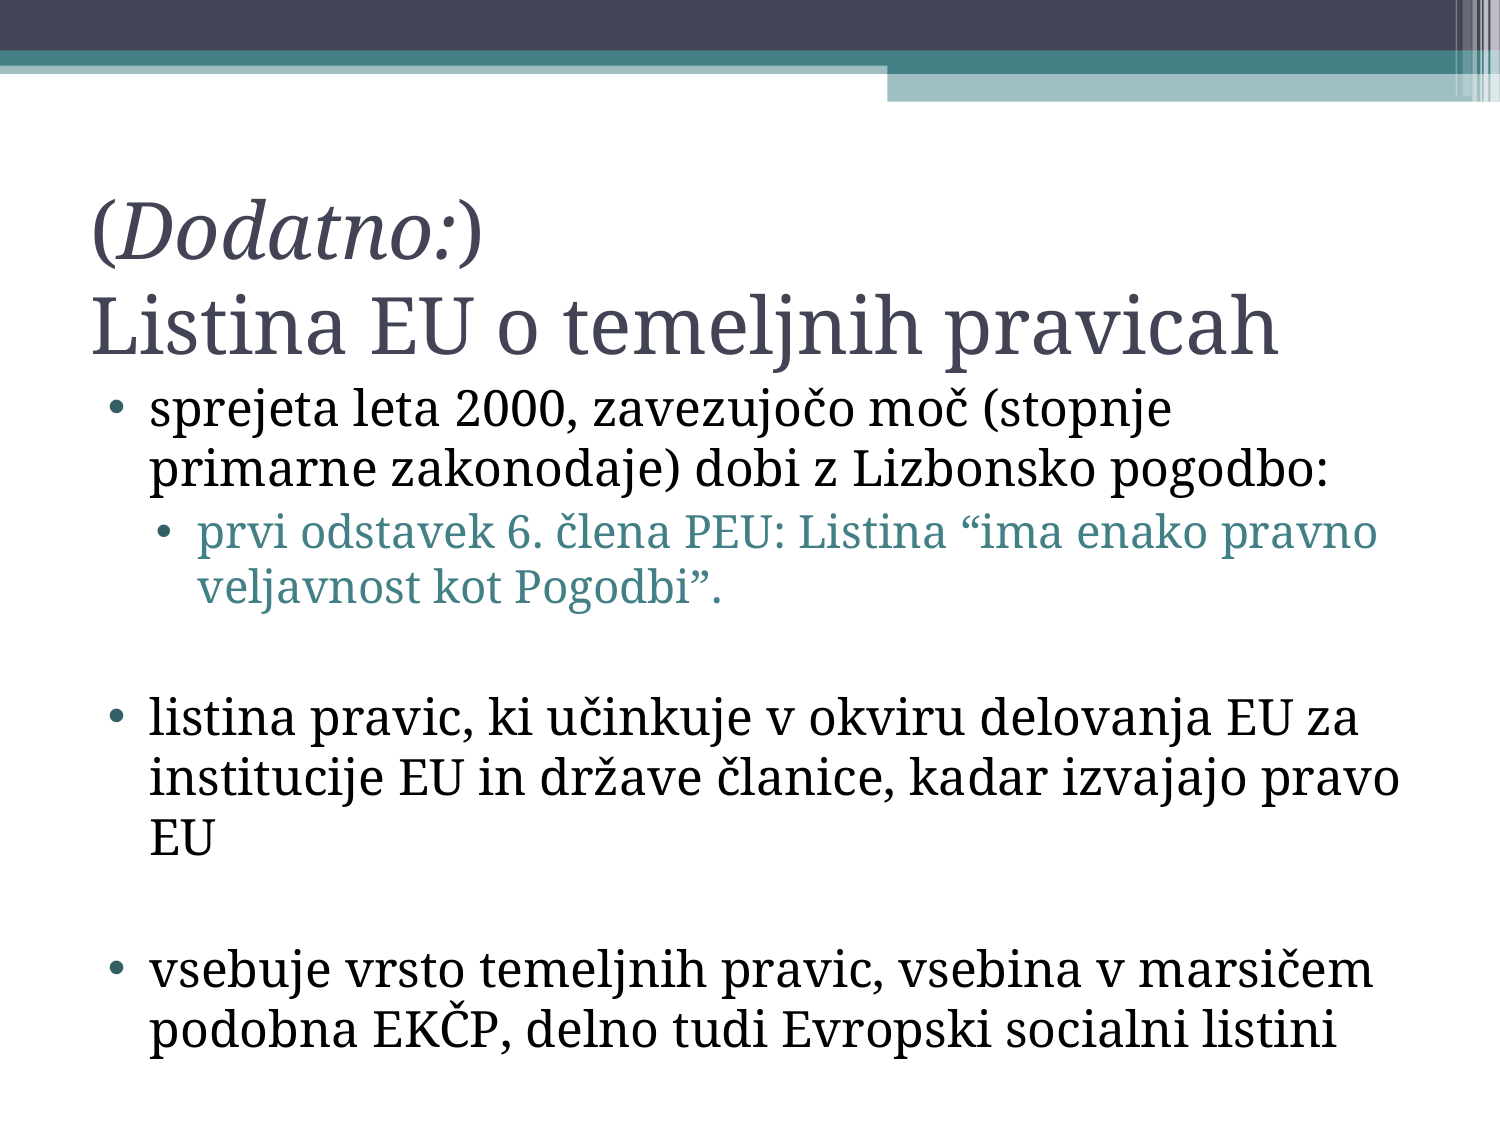

# (Dodatno:) Listina EU o temeljnih pravicah
sprejeta leta 2000, zavezujočo moč (stopnje primarne zakonodaje) dobi z Lizbonsko pogodbo:
prvi odstavek 6. člena PEU: Listina “ima enako pravno veljavnost kot Pogodbi”.
listina pravic, ki učinkuje v okviru delovanja EU za institucije EU in države članice, kadar izvajajo pravo EU
vsebuje vrsto temeljnih pravic, vsebina v marsičem podobna EKČP, delno tudi Evropski socialni listini